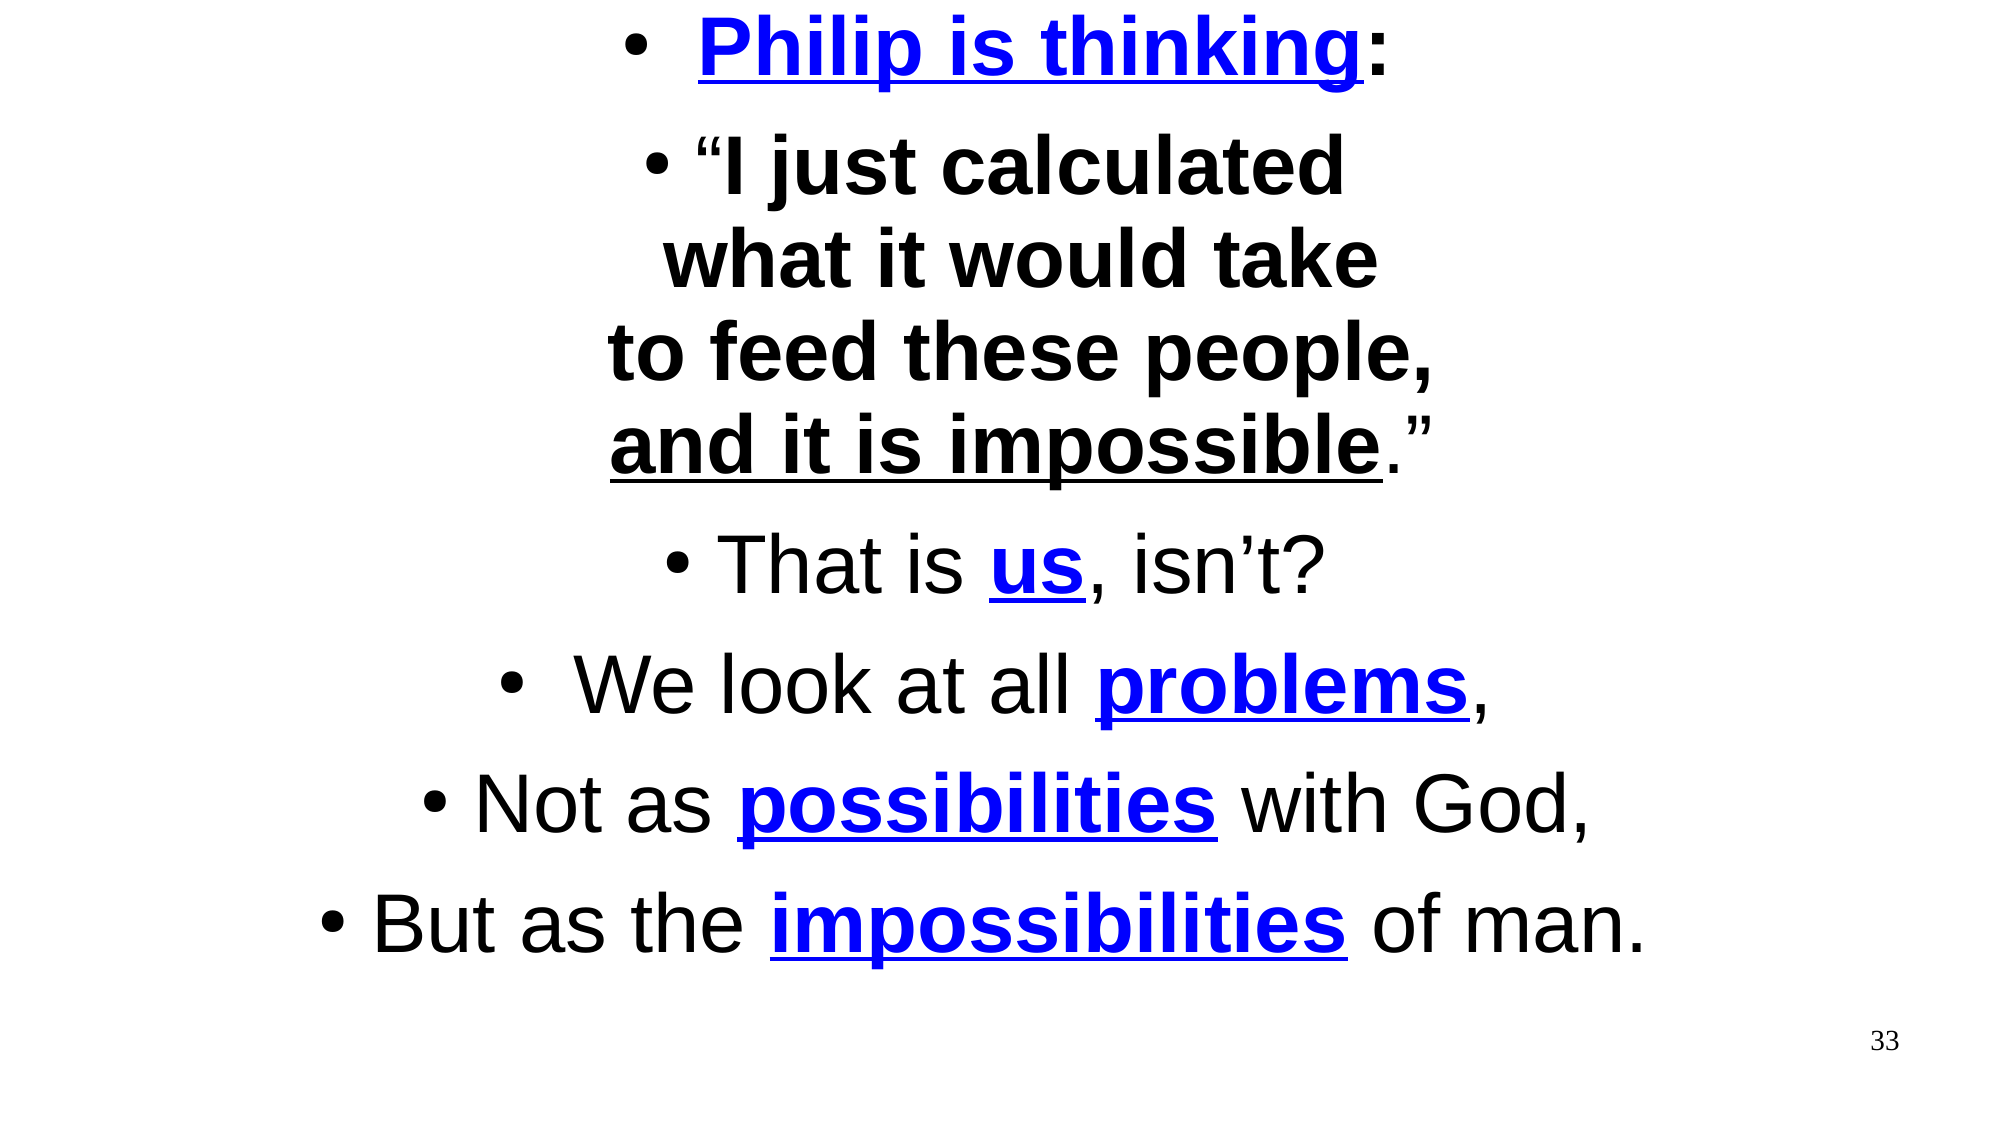

# Philip is thinking:
“I just calculated
what it would take
to feed these people, 
and it is impossible.”
That is us, isn’t?
 We look at all problems,
Not as possibilities with God,
But as the impossibilities of man.
33